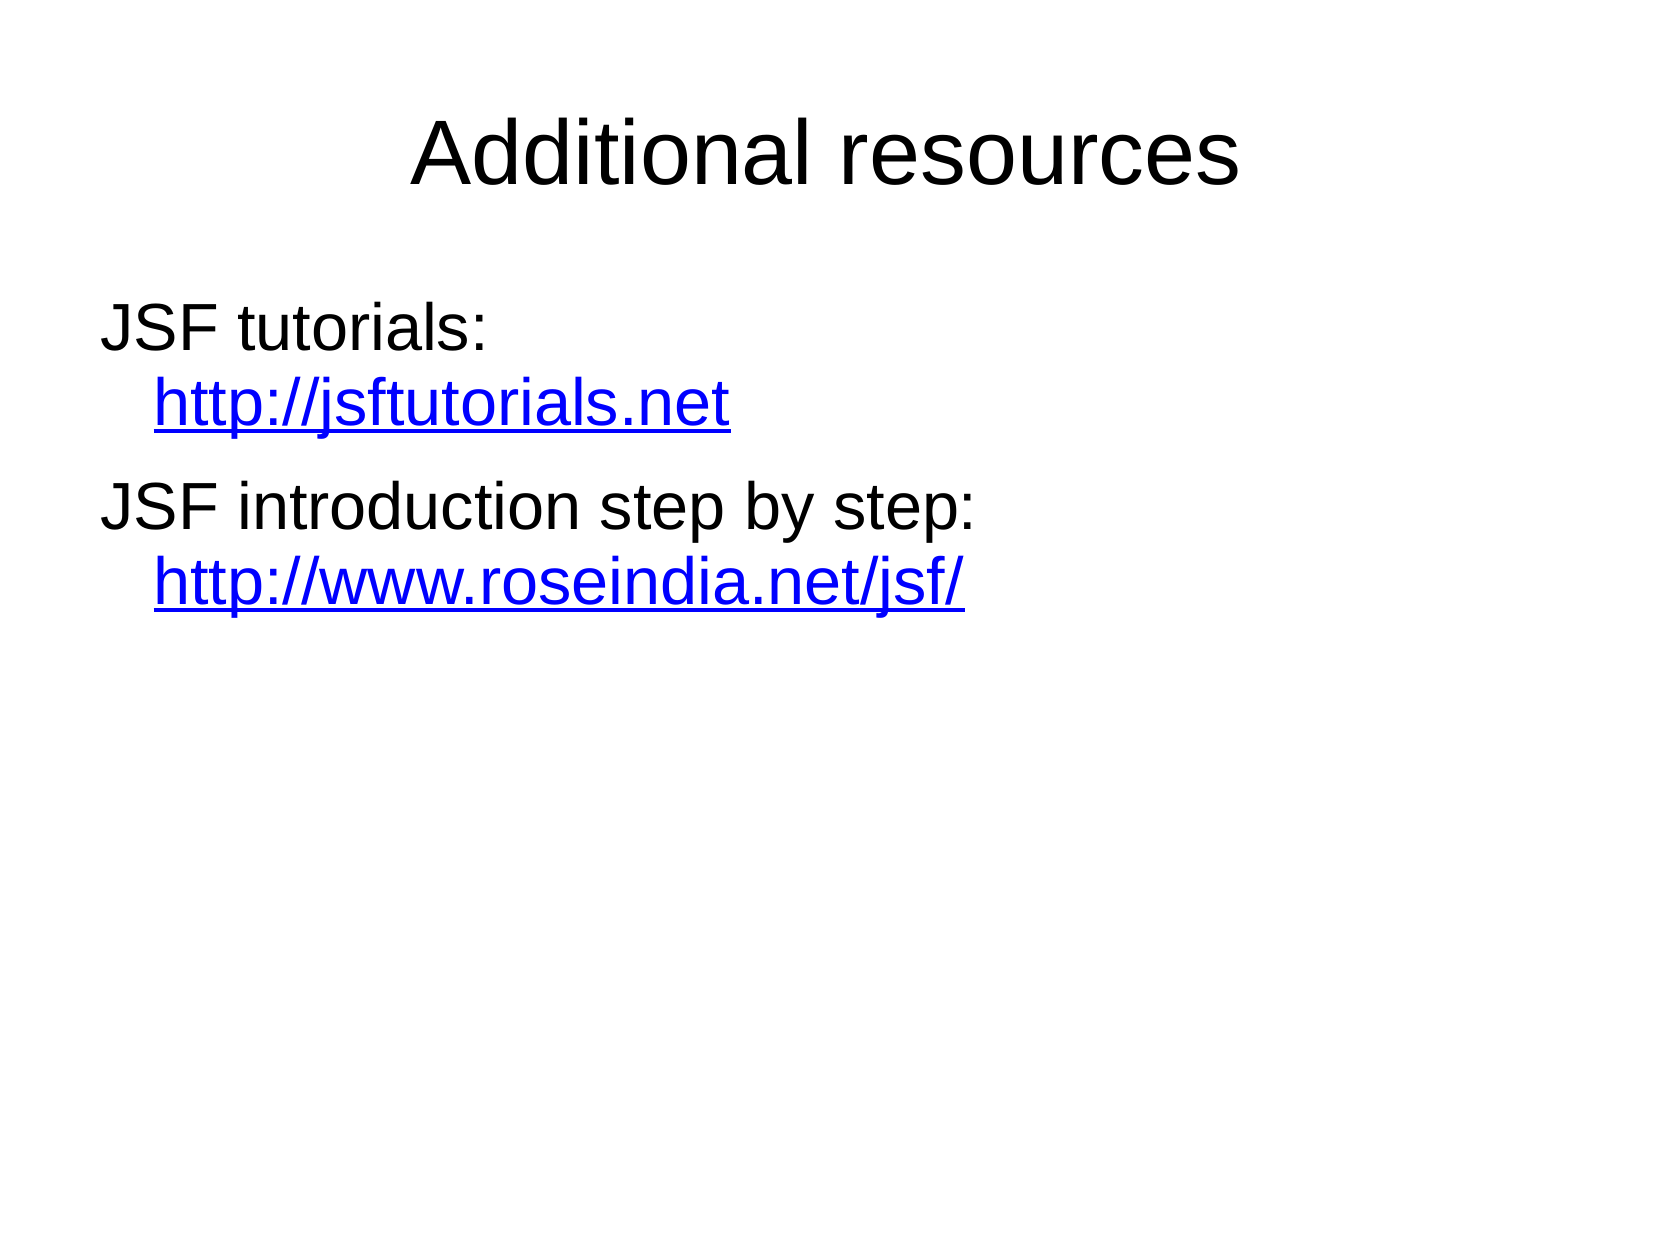

# Additional resources
JSF tutorials:
http://jsftutorials.net
JSF introduction step by step:
http://www.roseindia.net/jsf/